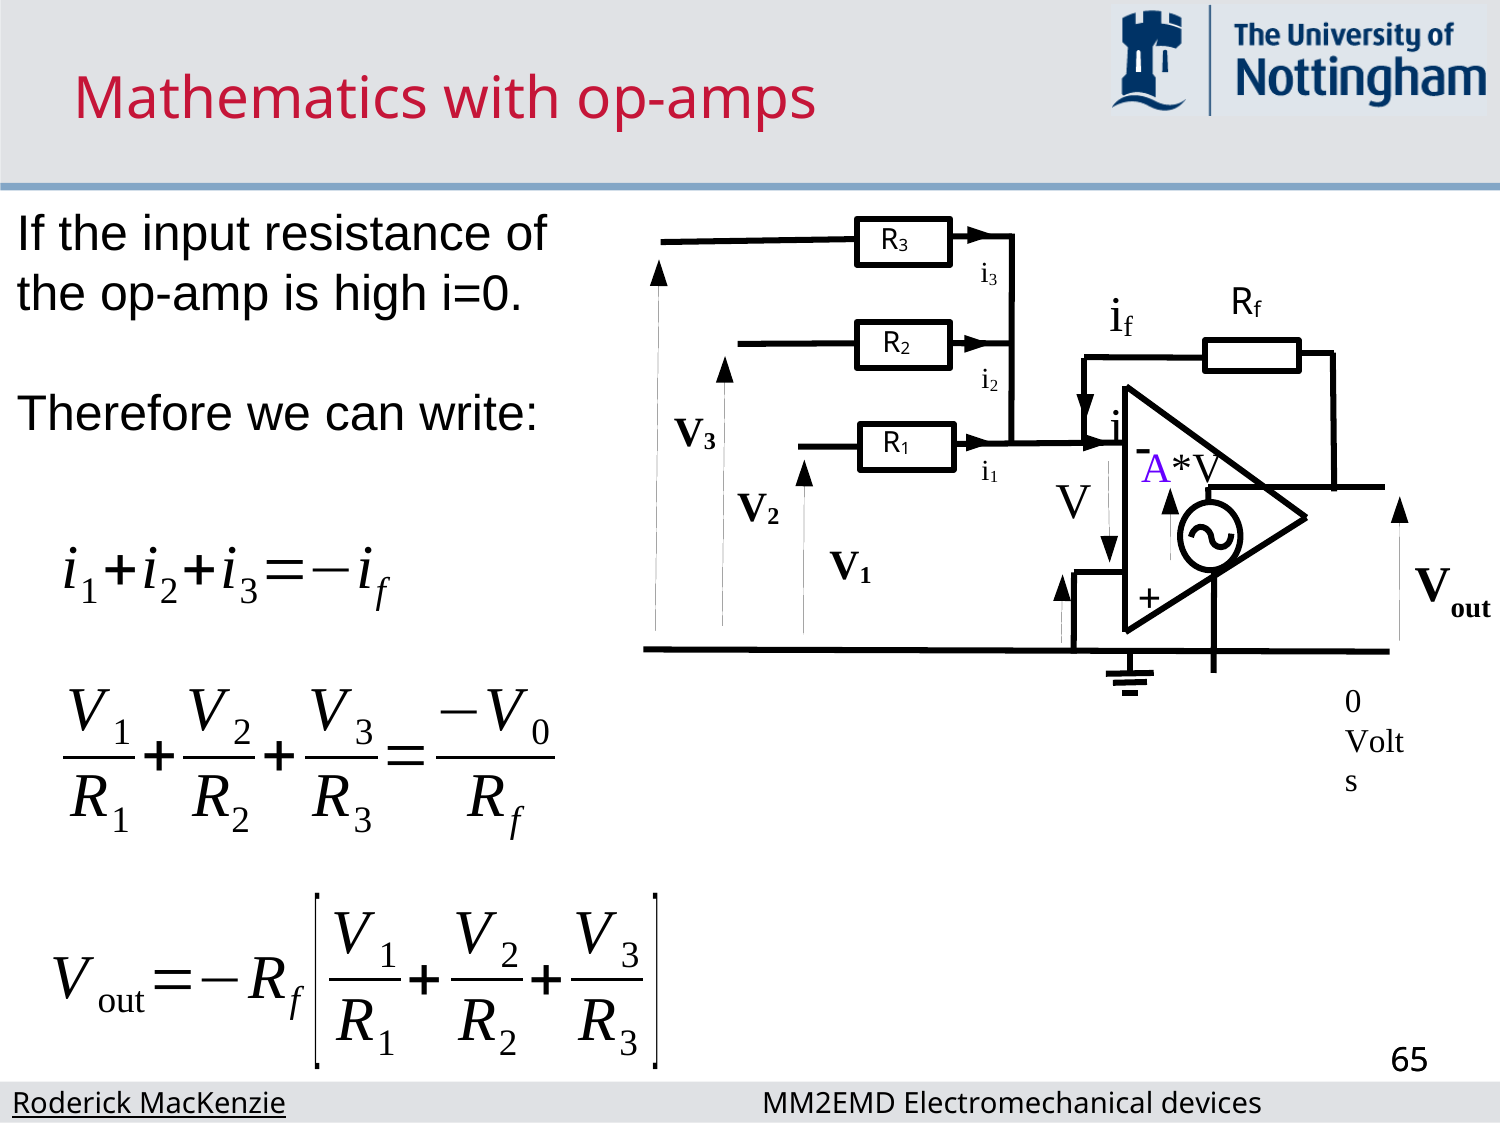

# Mathematics with op-amps
If the input resistance of the op-amp is high i=0.
Therefore we can write:
R3
i3
Rf
if
R2
i2
i
V3
-
R1
A*V
i1
V
V2
V1
Vout
+
0 Volts